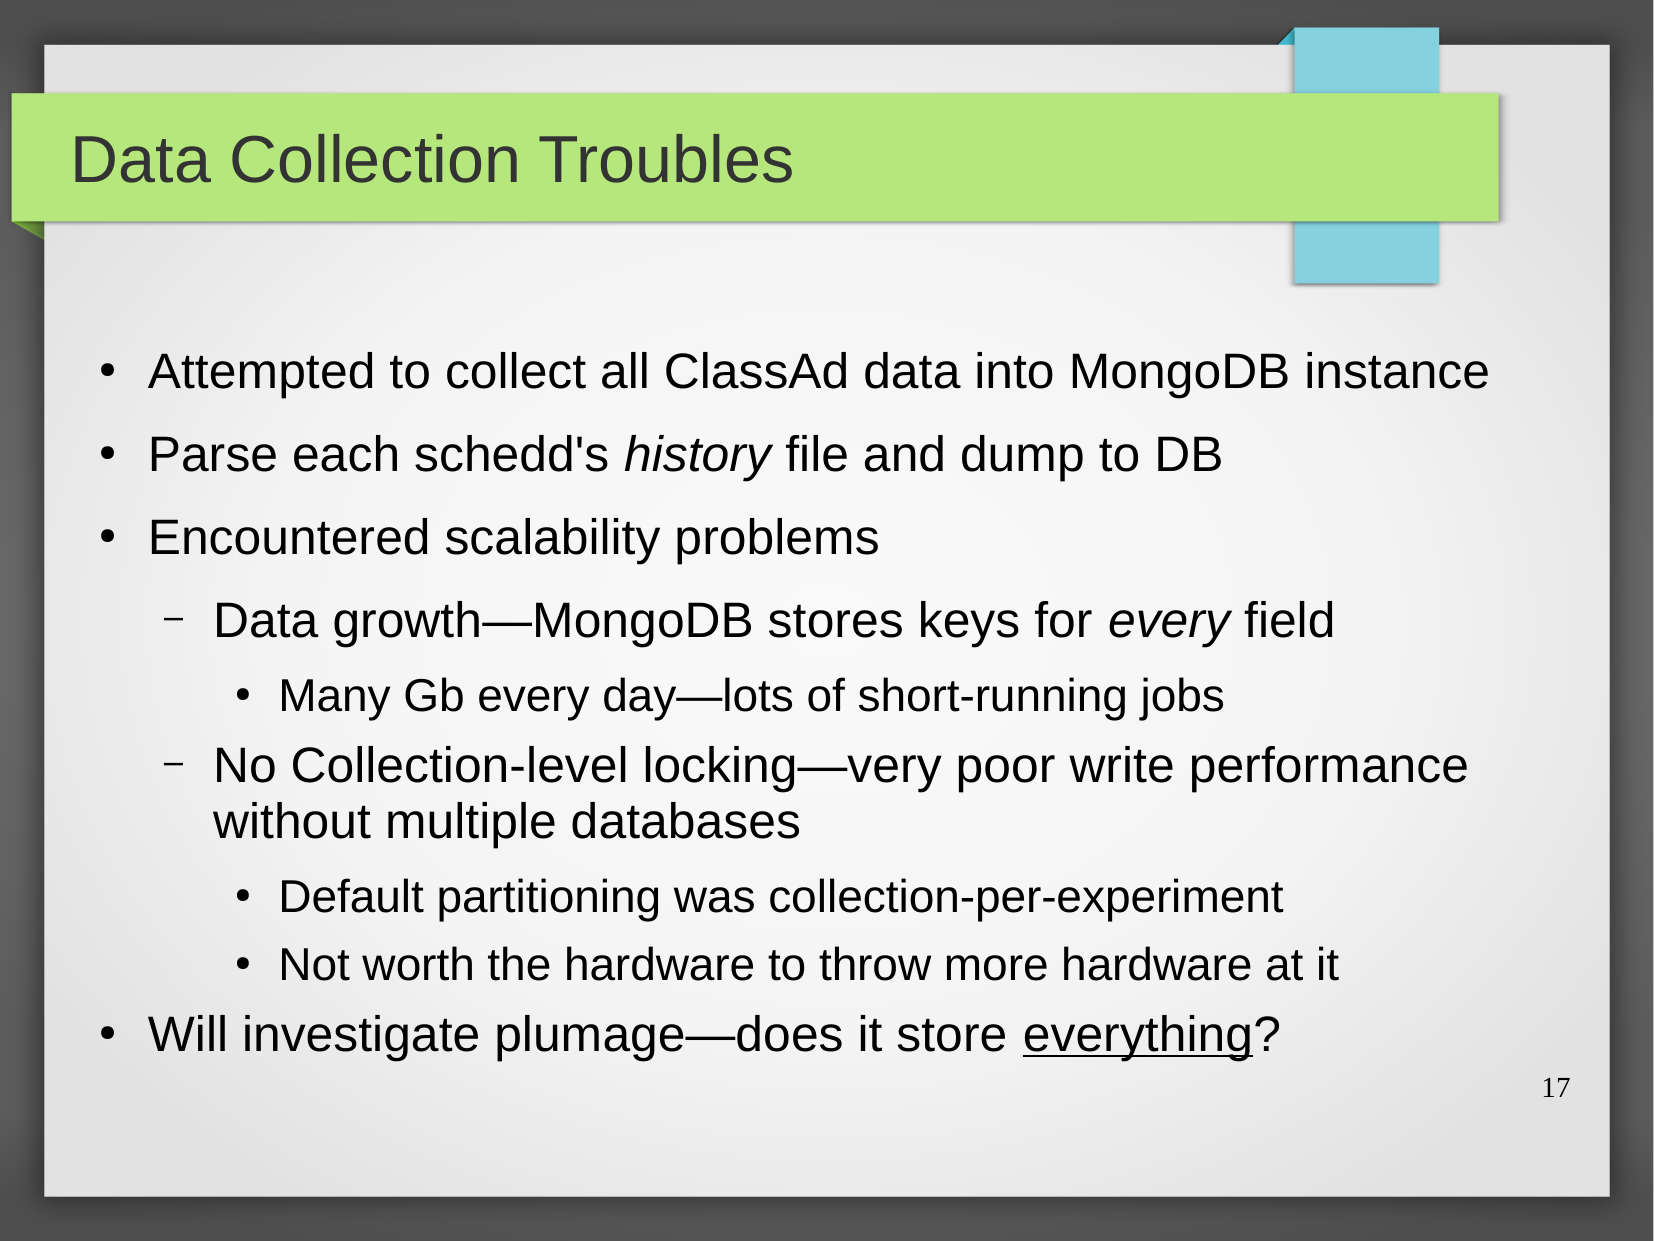

# Data Collection Troubles
Attempted to collect all ClassAd data into MongoDB instance
Parse each schedd's history file and dump to DB
Encountered scalability problems
Data growth—MongoDB stores keys for every field
Many Gb every day—lots of short-running jobs
No Collection-level locking—very poor write performance without multiple databases
Default partitioning was collection-per-experiment
Not worth the hardware to throw more hardware at it
Will investigate plumage—does it store everything?
17